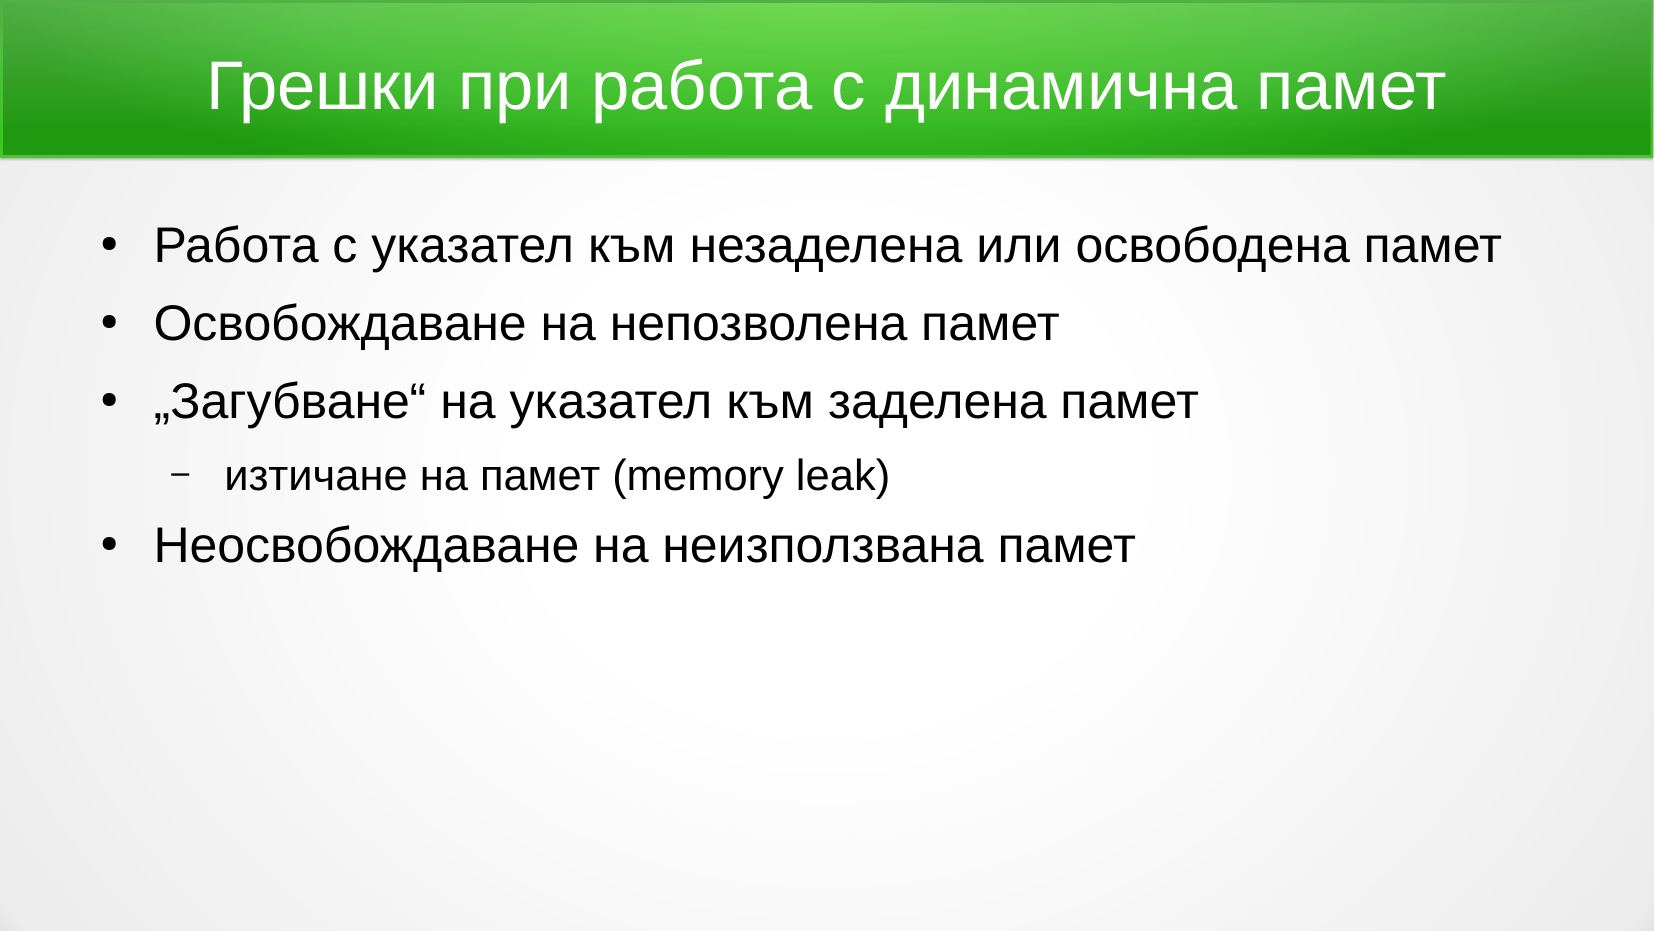

# Грешки при работа с динамична памет
Работа с указател към незаделена или освободена памет
Освобождаване на непозволена памет
„Загубване“ на указател към заделена памет
изтичане на памет (memory leak)
Неосвобождаване на неизползвана памет